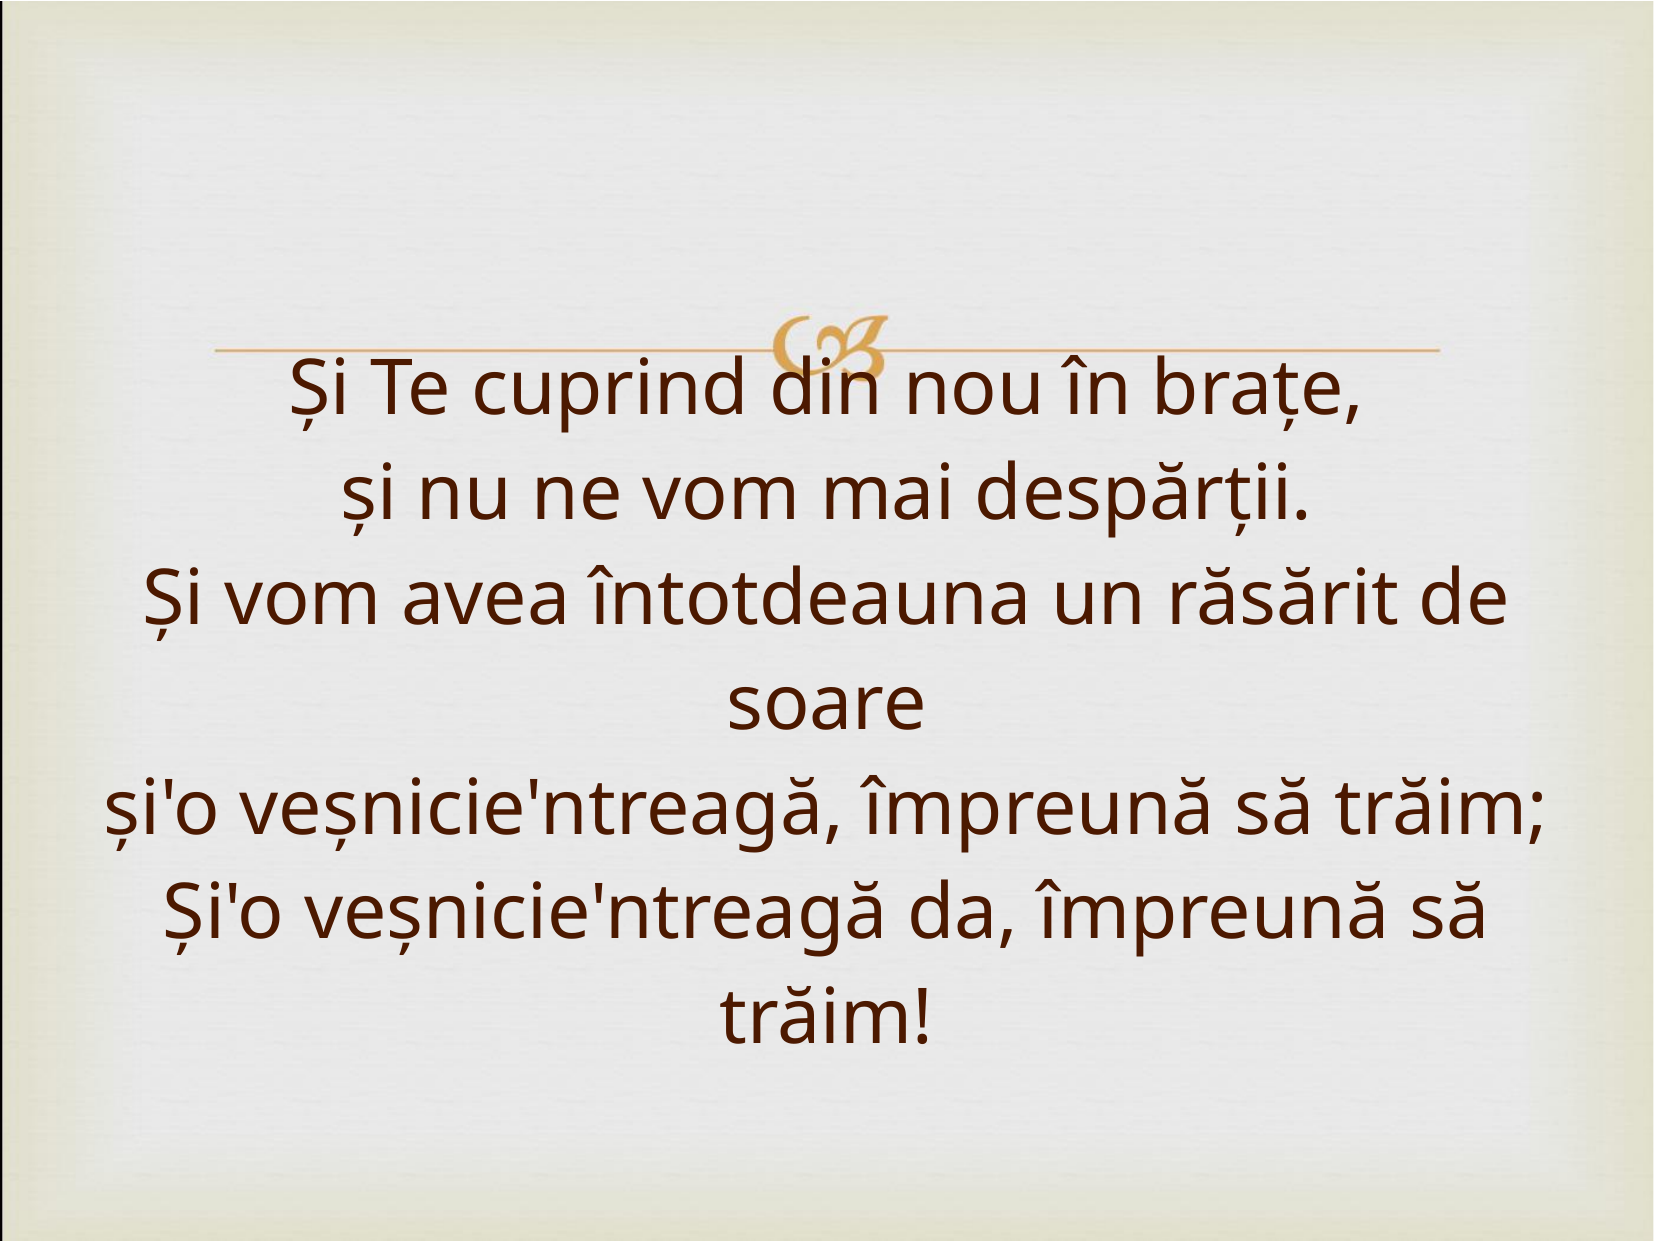

# Şi Te cuprind din nou în braţe,
şi nu ne vom mai despărţii.
Şi vom avea întotdeauna un răsărit de soare
şi'o veşnicie'ntreagă, împreună să trăim;
Şi'o veşnicie'ntreagă da, împreună să trăim!